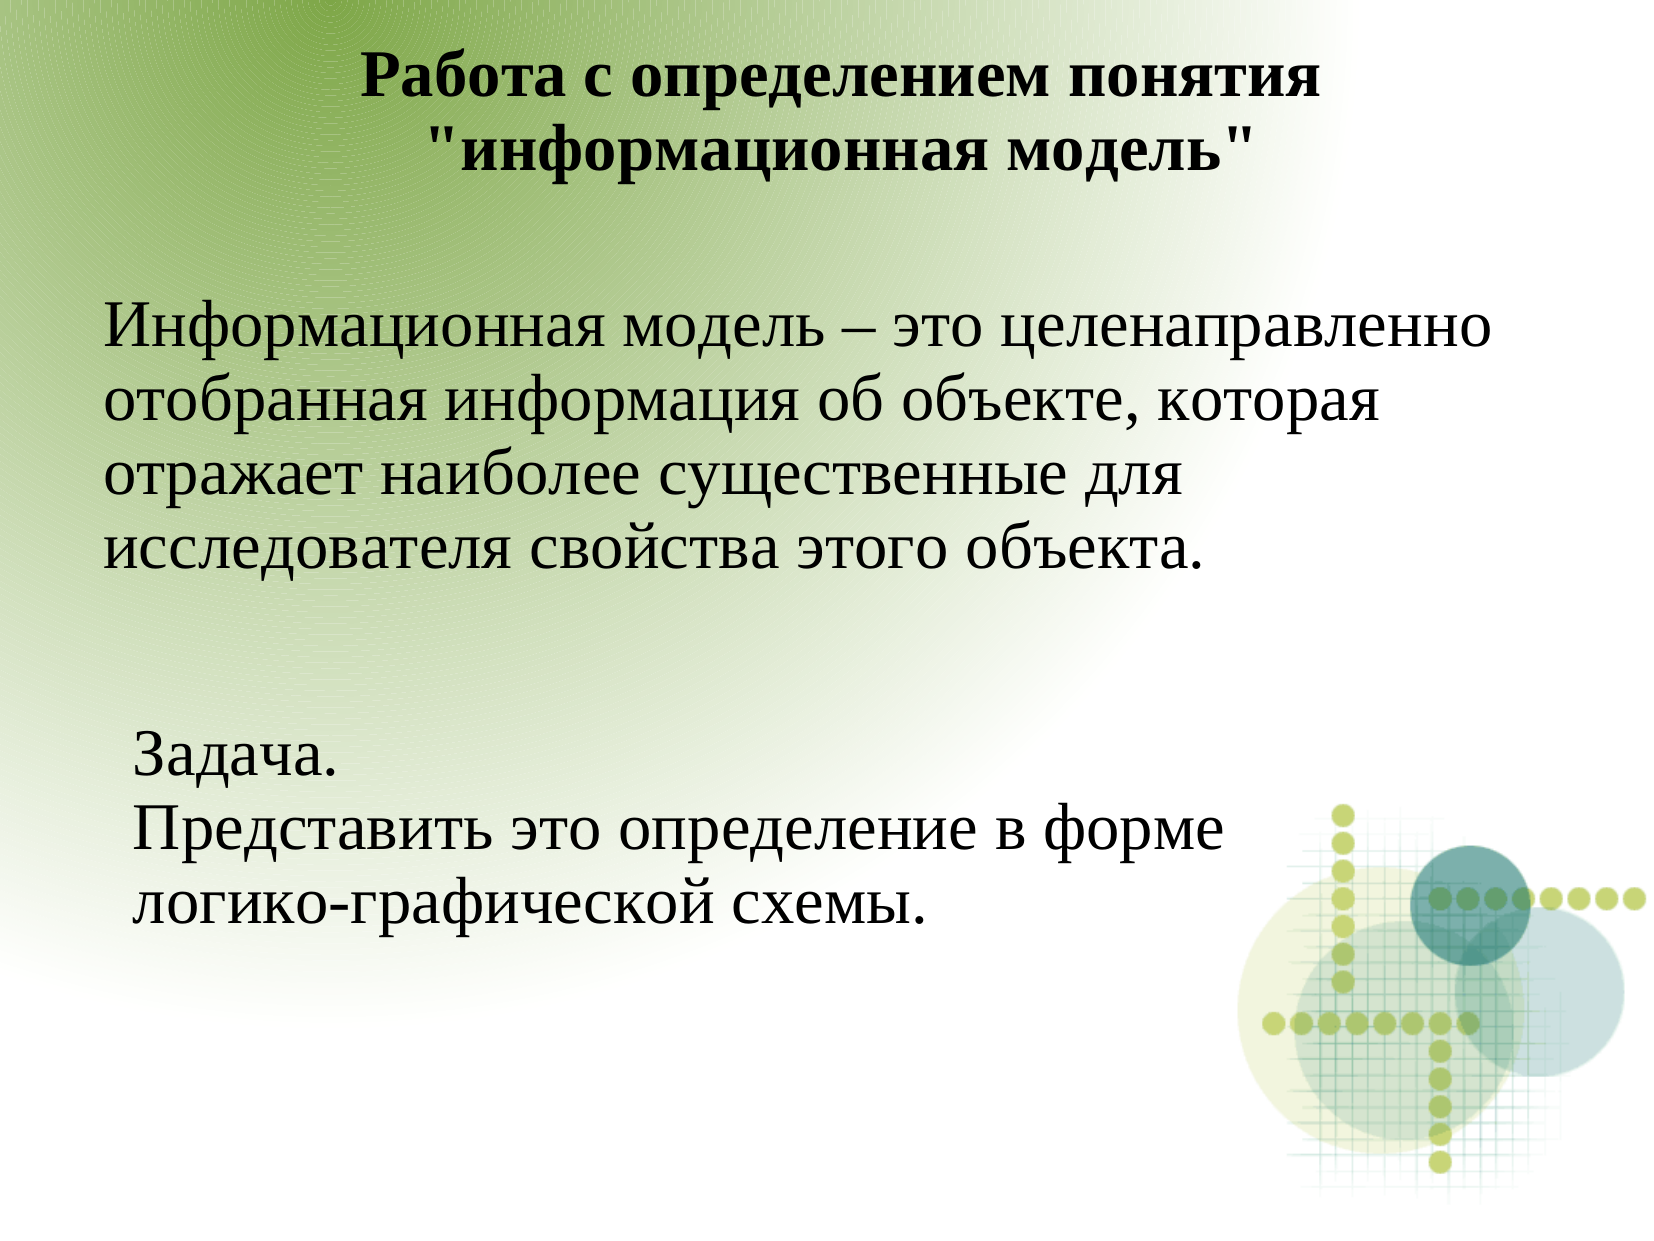

Работа с определением понятия
"информационная модель"
Информационная модель – это целенаправленно отобранная информация об объекте, которая отражает наиболее существенные для исследователя свойства этого объекта.
Задача.
Представить это определение в форме
логико-графической схемы.